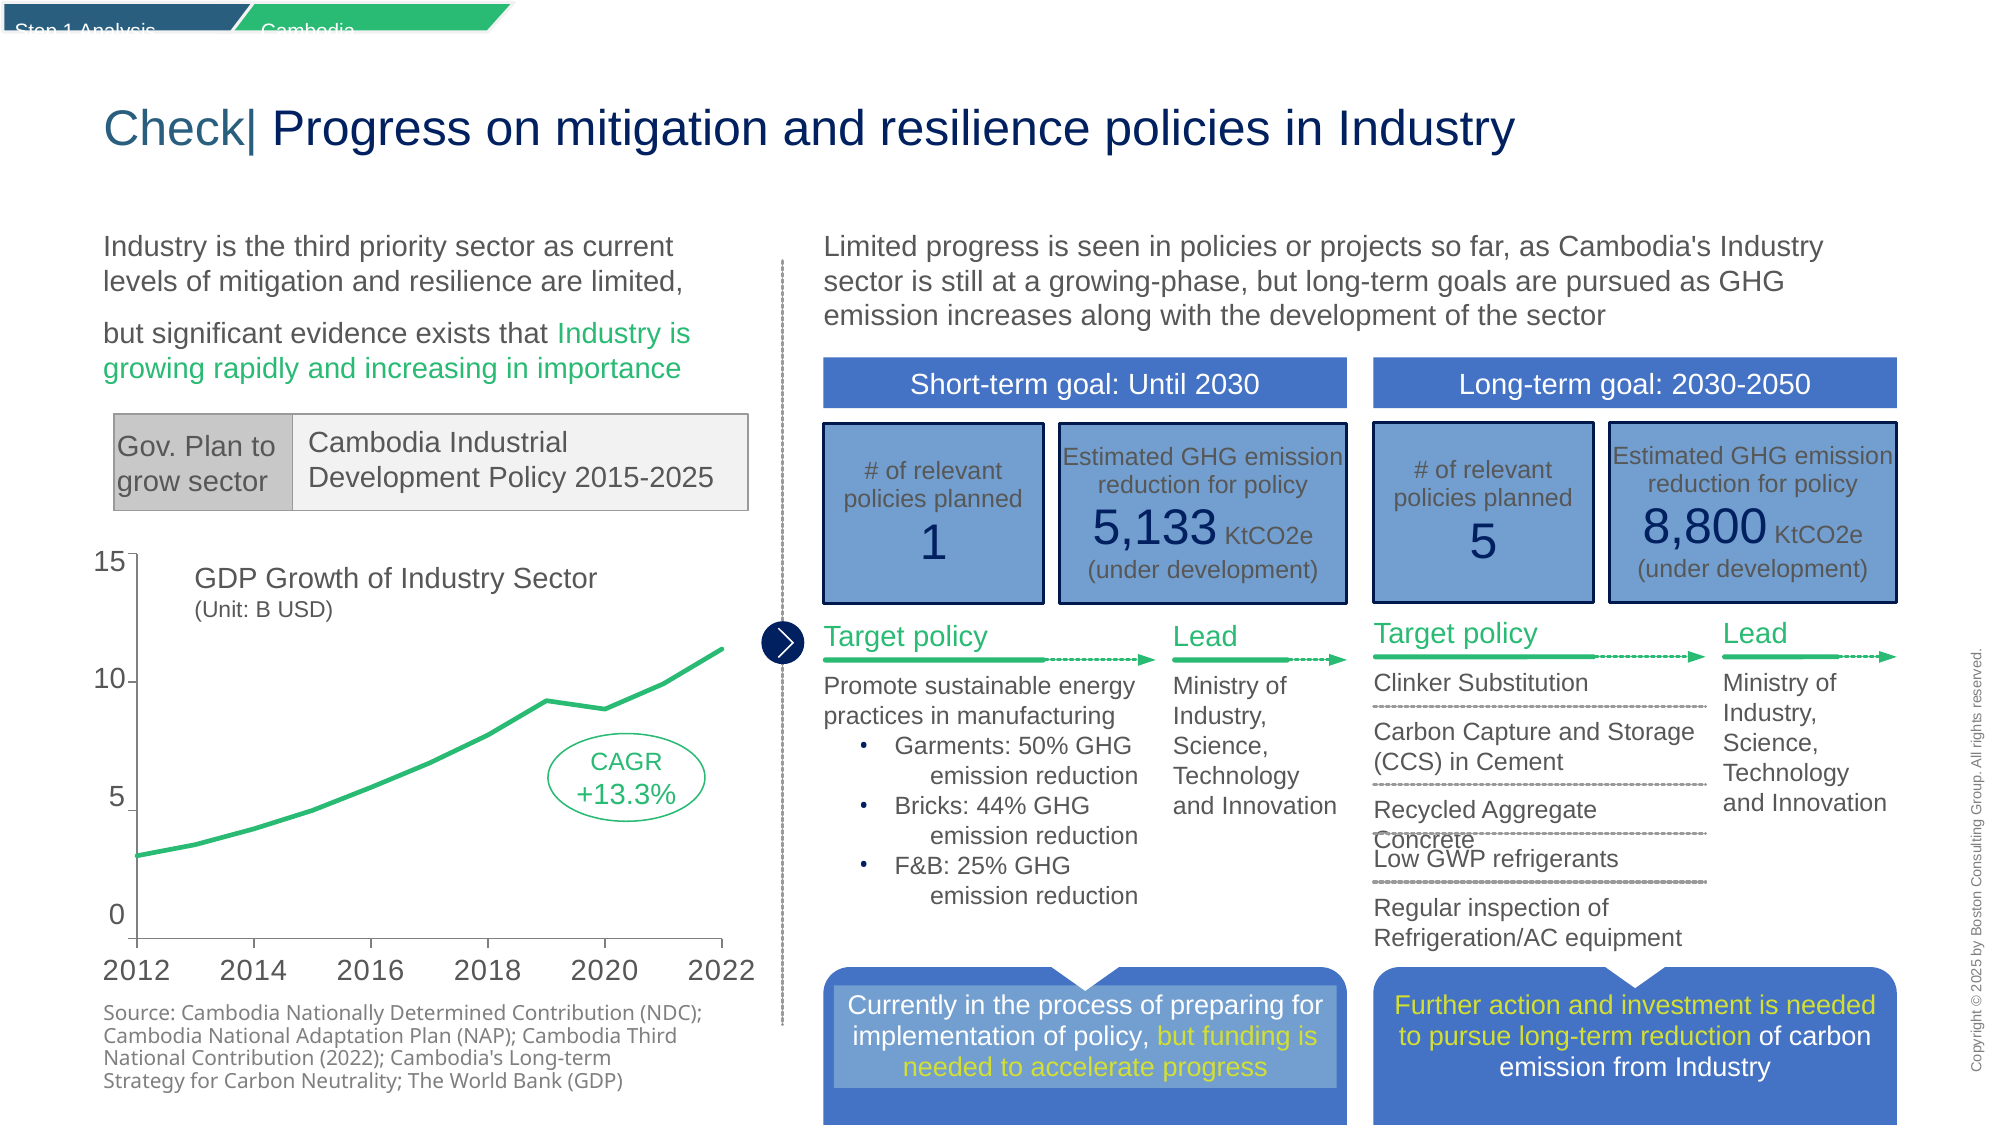

Step 1 Analysis
Cambodia
# Check| Progress on mitigation and resilience policies in Industry
Industry is the third priority sector as current levels of mitigation and resilience are limited,
but significant evidence exists that Industry is growing rapidly and increasing in importance
Limited progress is seen in policies or projects so far, as Cambodia's Industry sector is still at a growing-phase, but long-term goals are pursued as GHG emission increases along with the development of the sector
Short-term goal: Until 2030
Long-term goal: 2030-2050
Gov. Plan to grow sector
# of relevant policies planned
5
Estimated GHG emission reduction for policy
8,800 KtCO2e
(under development)
Cambodia Industrial Development Policy 2015-2025
# of relevant policies planned
1
Estimated GHG emission reduction for policy
5,133 KtCO2e
(under development)
15
### Chart
| Category | Series1 |
|---|---|GDP Growth of Industry Sector
(Unit: B USD)
Target policy
Lead
Target policy
Lead
10
Clinker Substitution
Ministry of Industry, Science, Technology and Innovation
Promote sustainable energy practices in manufacturing
Garments: 50% GHG emission reduction
Bricks: 44% GHG emission reduction
F&B: 25% GHG emission reduction
Ministry of Industry, Science, Technology and Innovation
Carbon Capture and Storage (CCS) in Cement
CAGR
+13.3%
5
Recycled Aggregate Concrete
Low GWP refrigerants
Regular inspection of Refrigeration/AC equipment
0
Currently in the process of preparing for implementation of policy, but funding is needed to accelerate progress
Further action and investment is needed to pursue long-term reduction of carbon emission from Industry
Source: Cambodia Nationally Determined Contribution (NDC); Cambodia National Adaptation Plan (NAP); Cambodia Third National Contribution (2022); Cambodia's Long-term
Strategy for Carbon Neutrality; The World Bank (GDP)